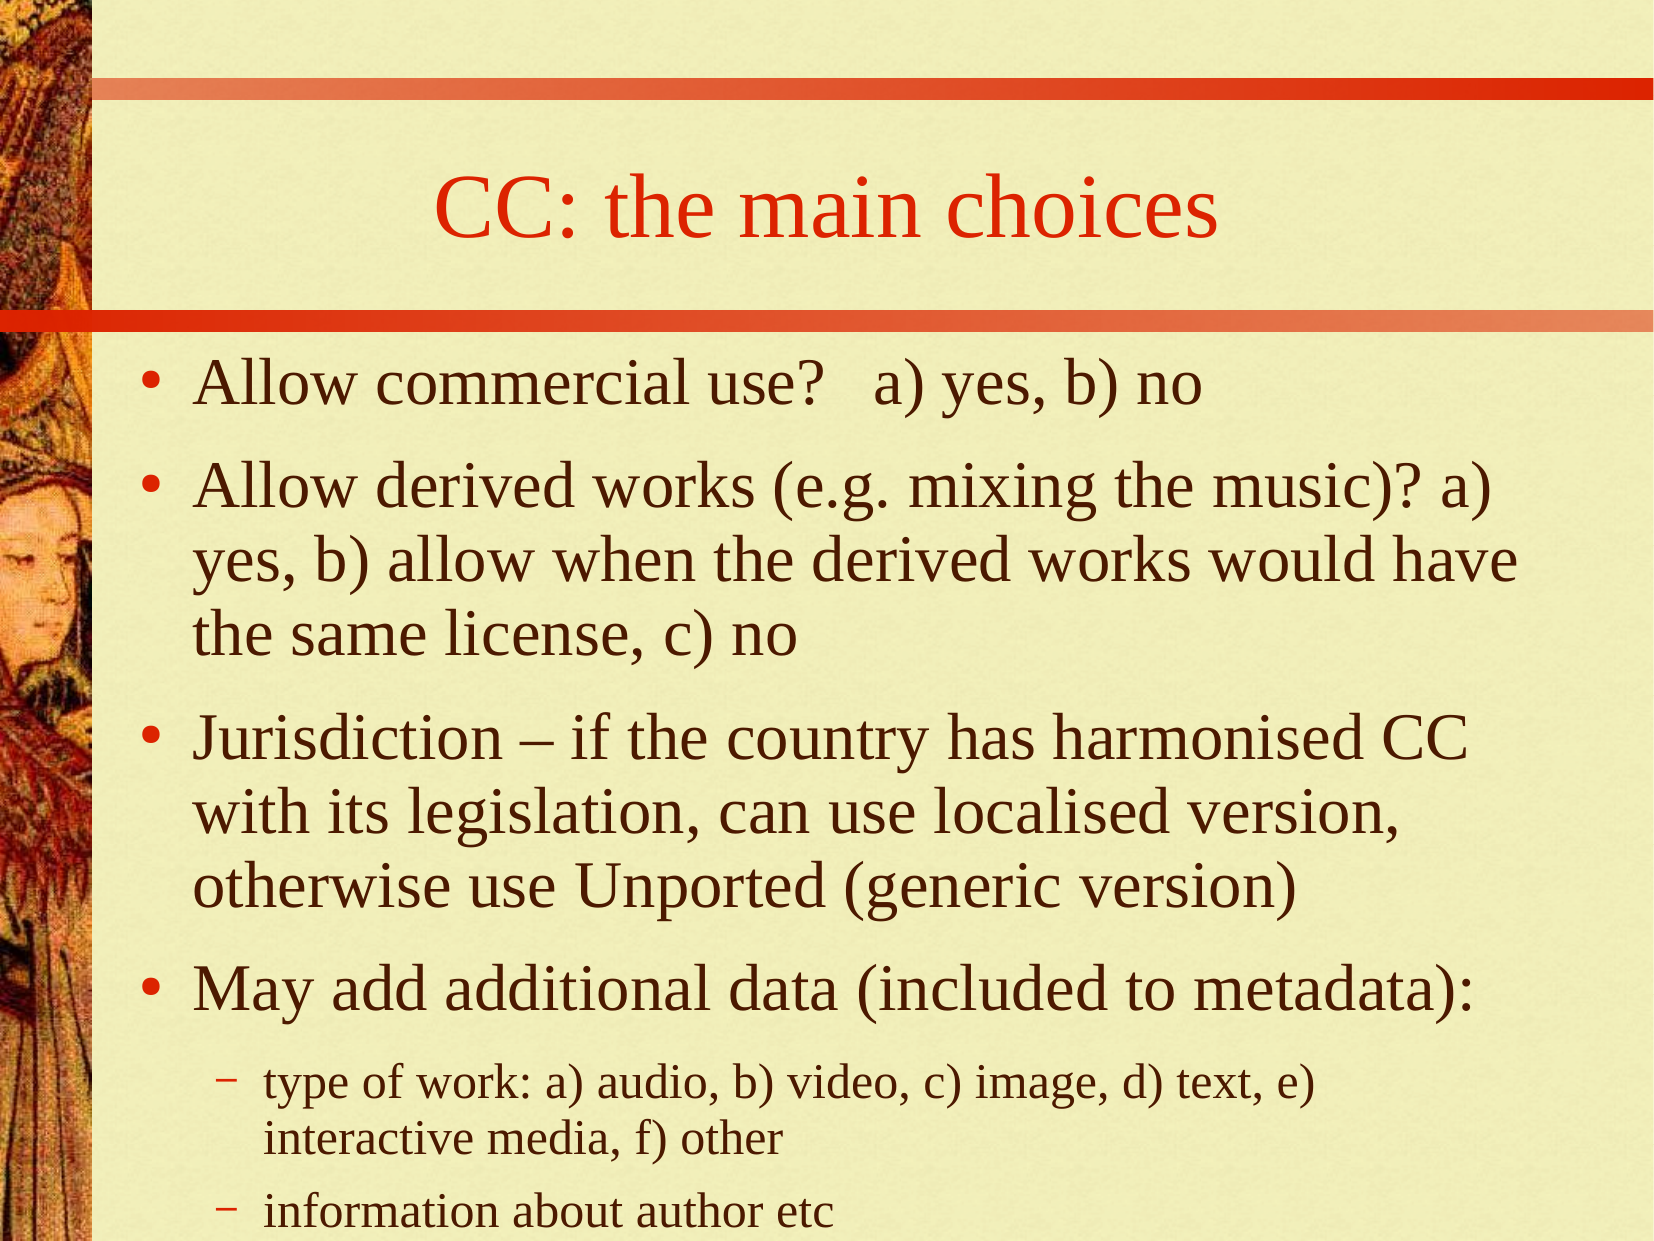

# CC: the main choices
Allow commercial use?	 a) yes, b) no
Allow derived works (e.g. mixing the music)? a) yes, b) allow when the derived works would have the same license, c) no
Jurisdiction – if the country has harmonised CC with its legislation, can use localised version, otherwise use Unported (generic version)
May add additional data (included to metadata):
type of work: a) audio, b) video, c) image, d) text, e) interactive media, f) other
information about author etc